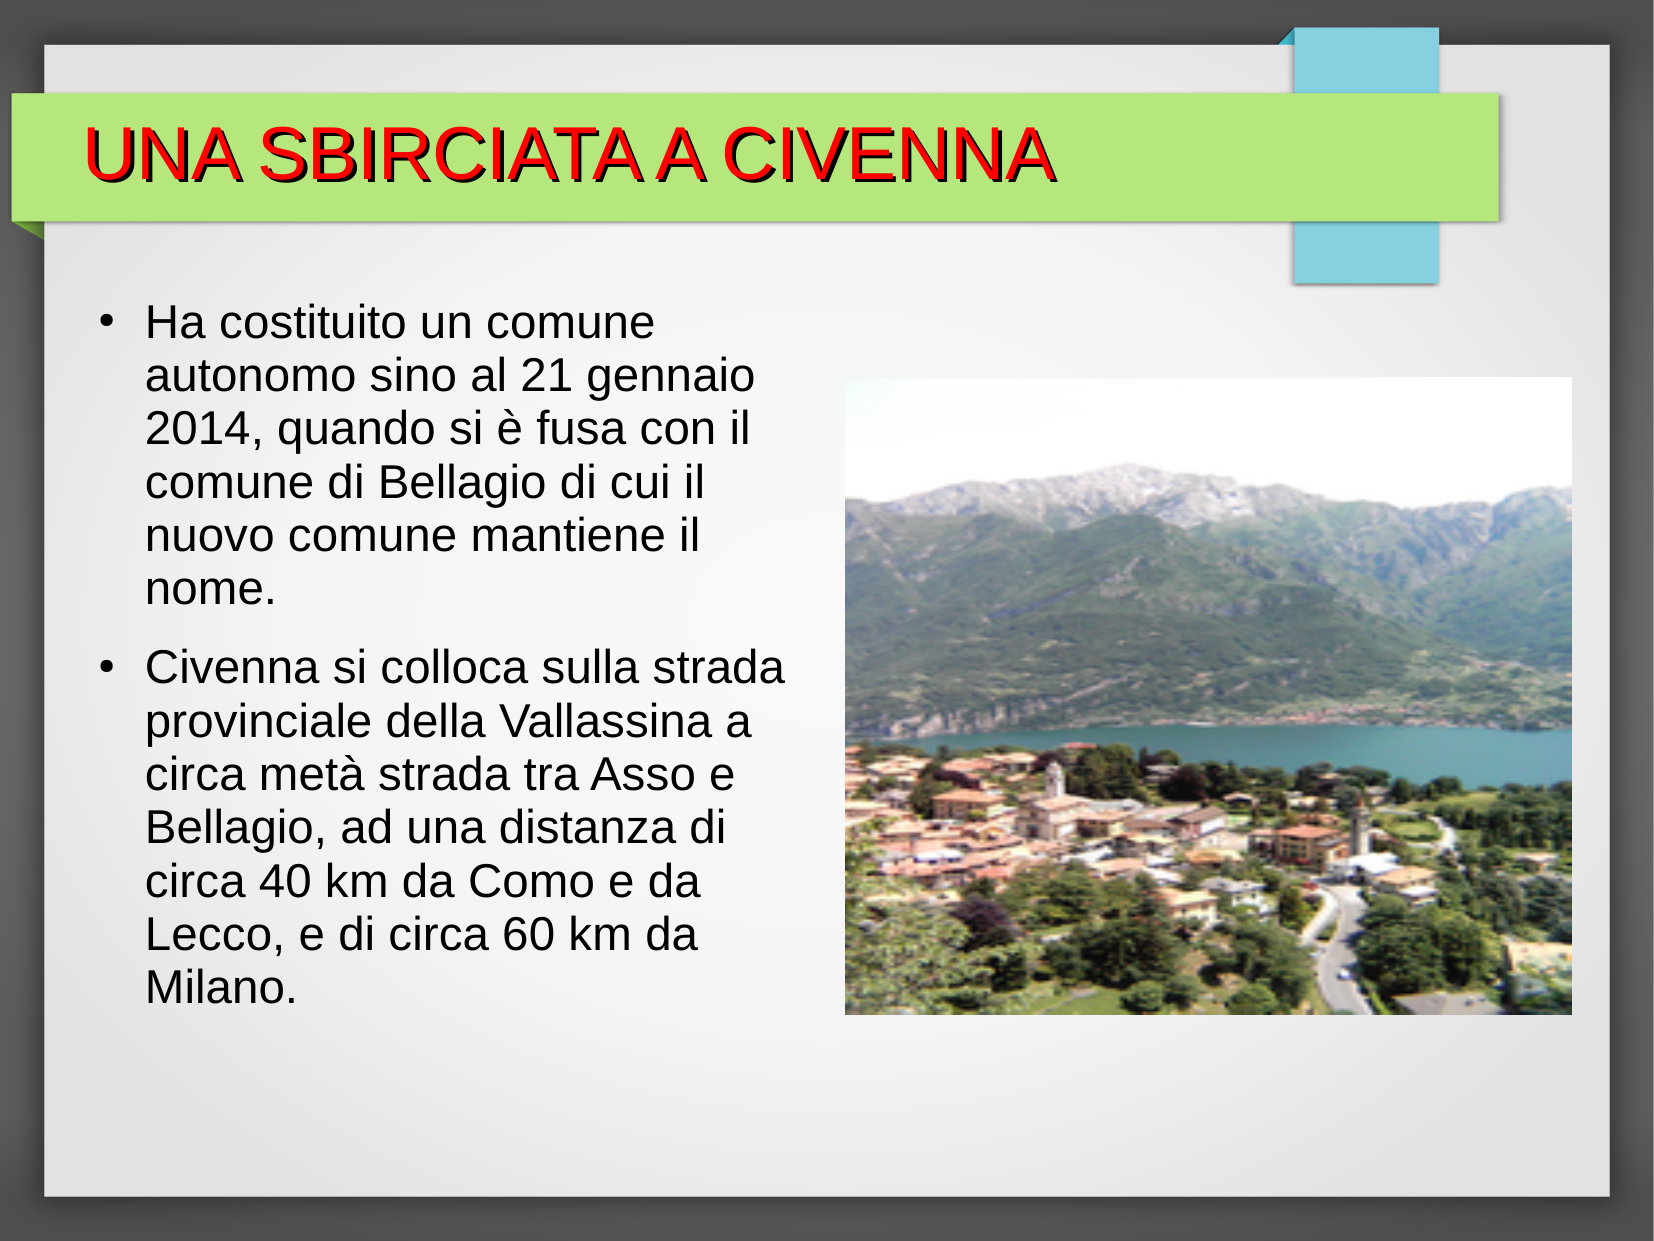

# UNA SBIRCIATA A CIVENNA
Ha costituito un comune autonomo sino al 21 gennaio 2014, quando si è fusa con il comune di Bellagio di cui il nuovo comune mantiene il nome.
Civenna si colloca sulla strada provinciale della Vallassina a circa metà strada tra Asso e Bellagio, ad una distanza di circa 40 km da Como e da Lecco, e di circa 60 km da Milano.